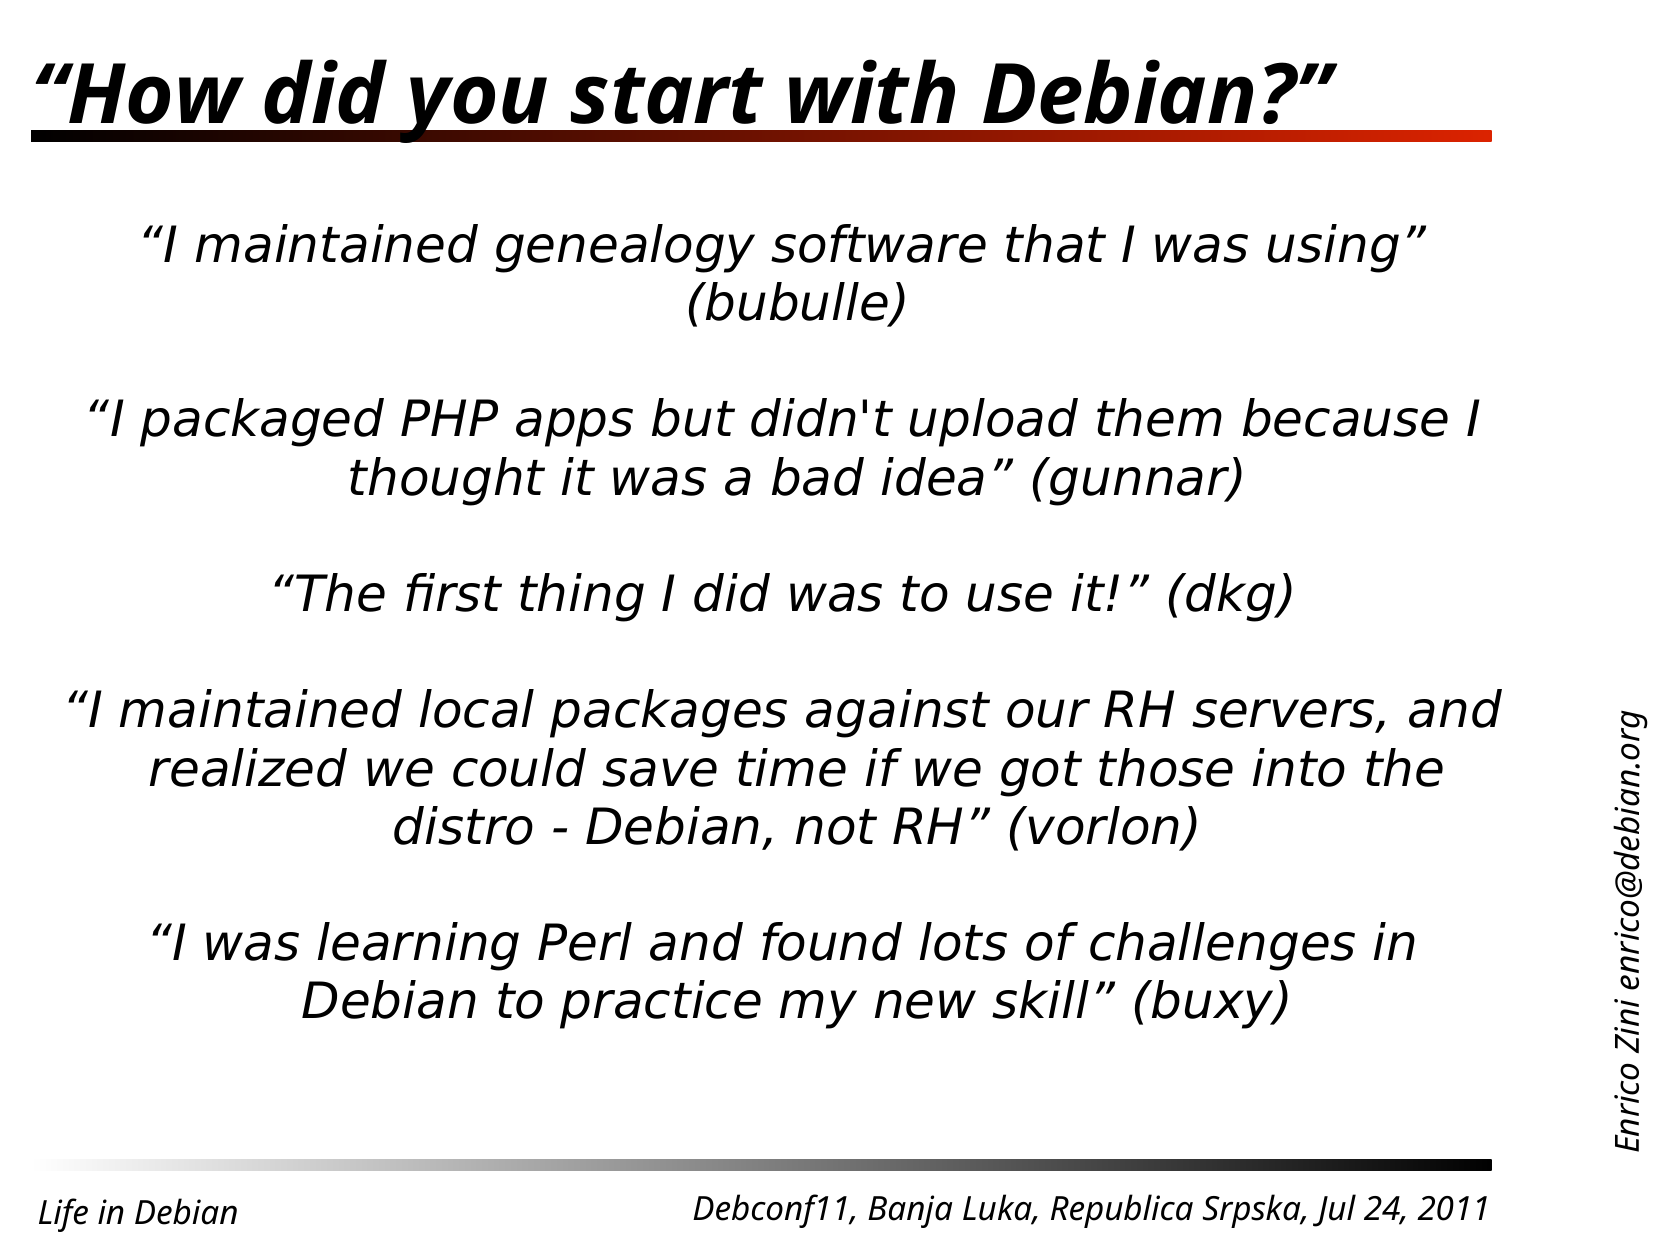

“How did you start with Debian?”
“I maintained genealogy software that I was using” (bubulle)
“I packaged PHP apps but didn't upload them because I thought it was a bad idea” (gunnar)
“The first thing I did was to use it!” (dkg)
“I maintained local packages against our RH servers, and realized we could save time if we got those into the distro - Debian, not RH” (vorlon)
“I was learning Perl and found lots of challenges in Debian to practice my new skill” (buxy)